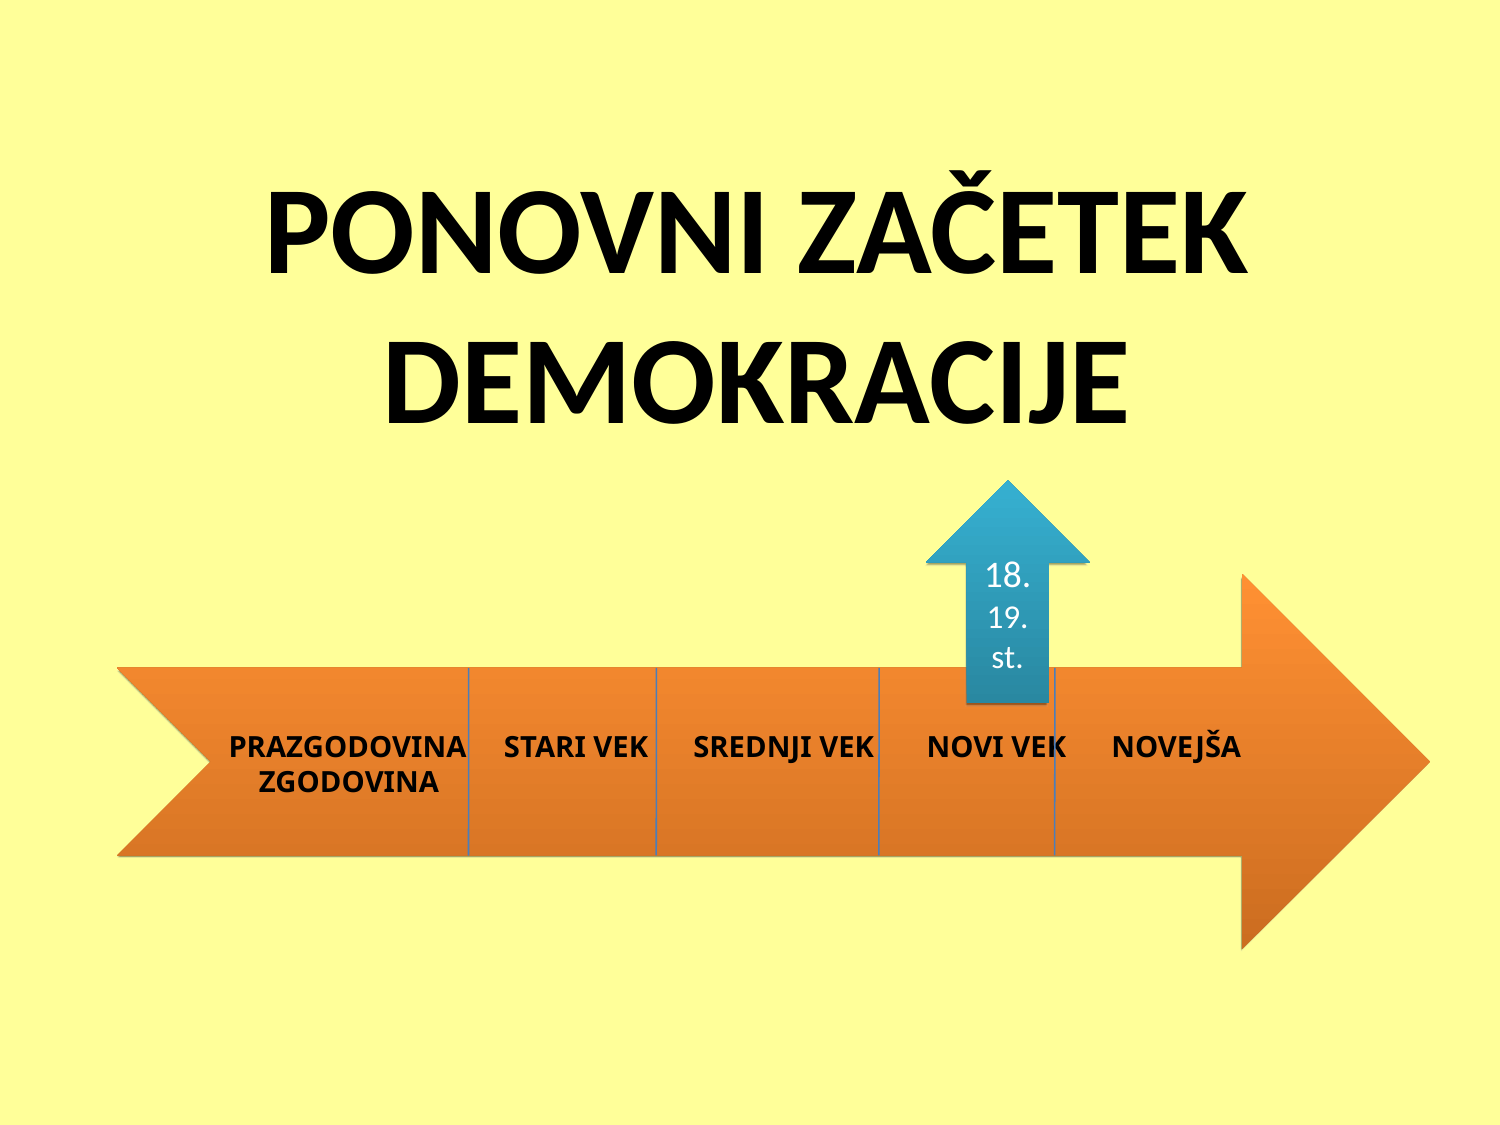

# PONOVNI ZAČETEK DEMOKRACIJE
18.
19.
st.
 PRAZGODOVINA STARI VEK SREDNJI VEK NOVI VEK NOVEJŠA ZGODOVINA